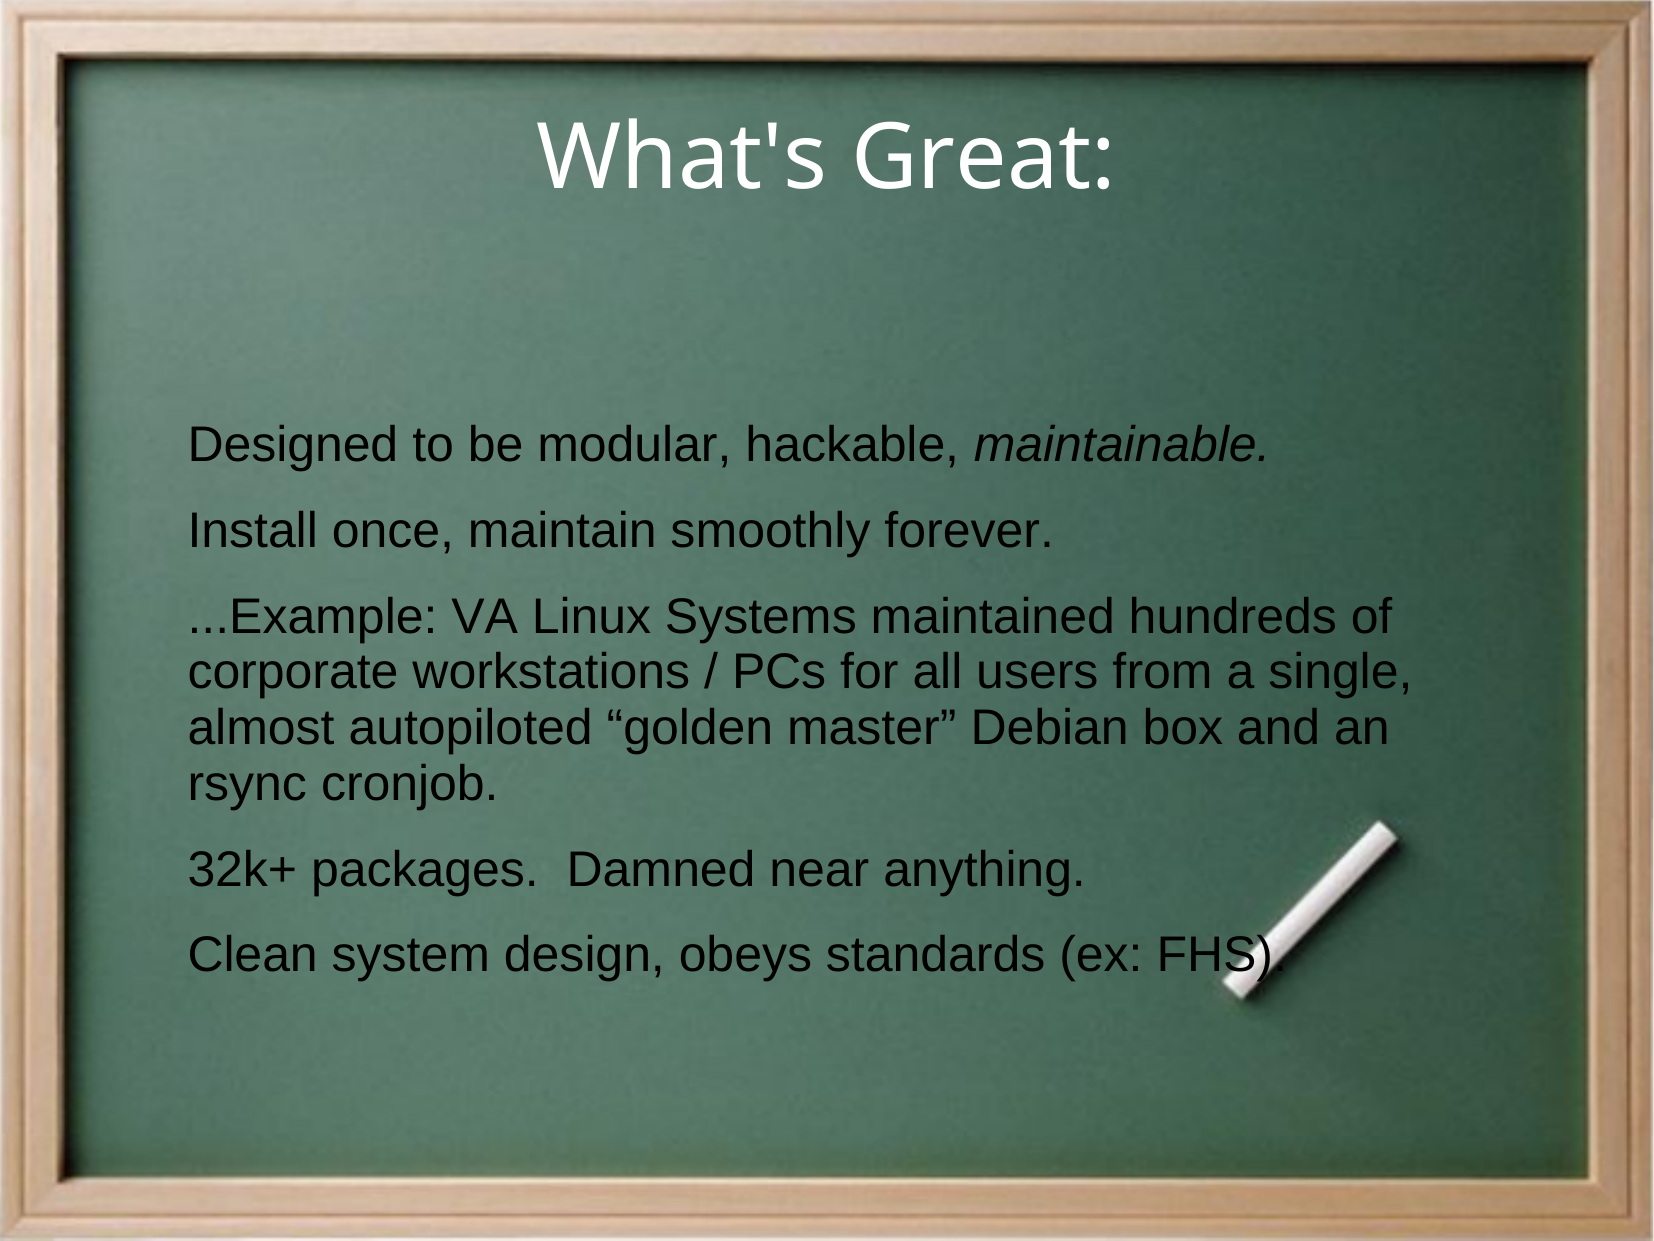

# What's Great:
Designed to be modular, hackable, maintainable.
Install once, maintain smoothly forever.
...Example: VA Linux Systems maintained hundreds of corporate workstations / PCs for all users from a single, almost autopiloted “golden master” Debian box and an rsync cronjob.
32k+ packages. Damned near anything.
Clean system design, obeys standards (ex: FHS).